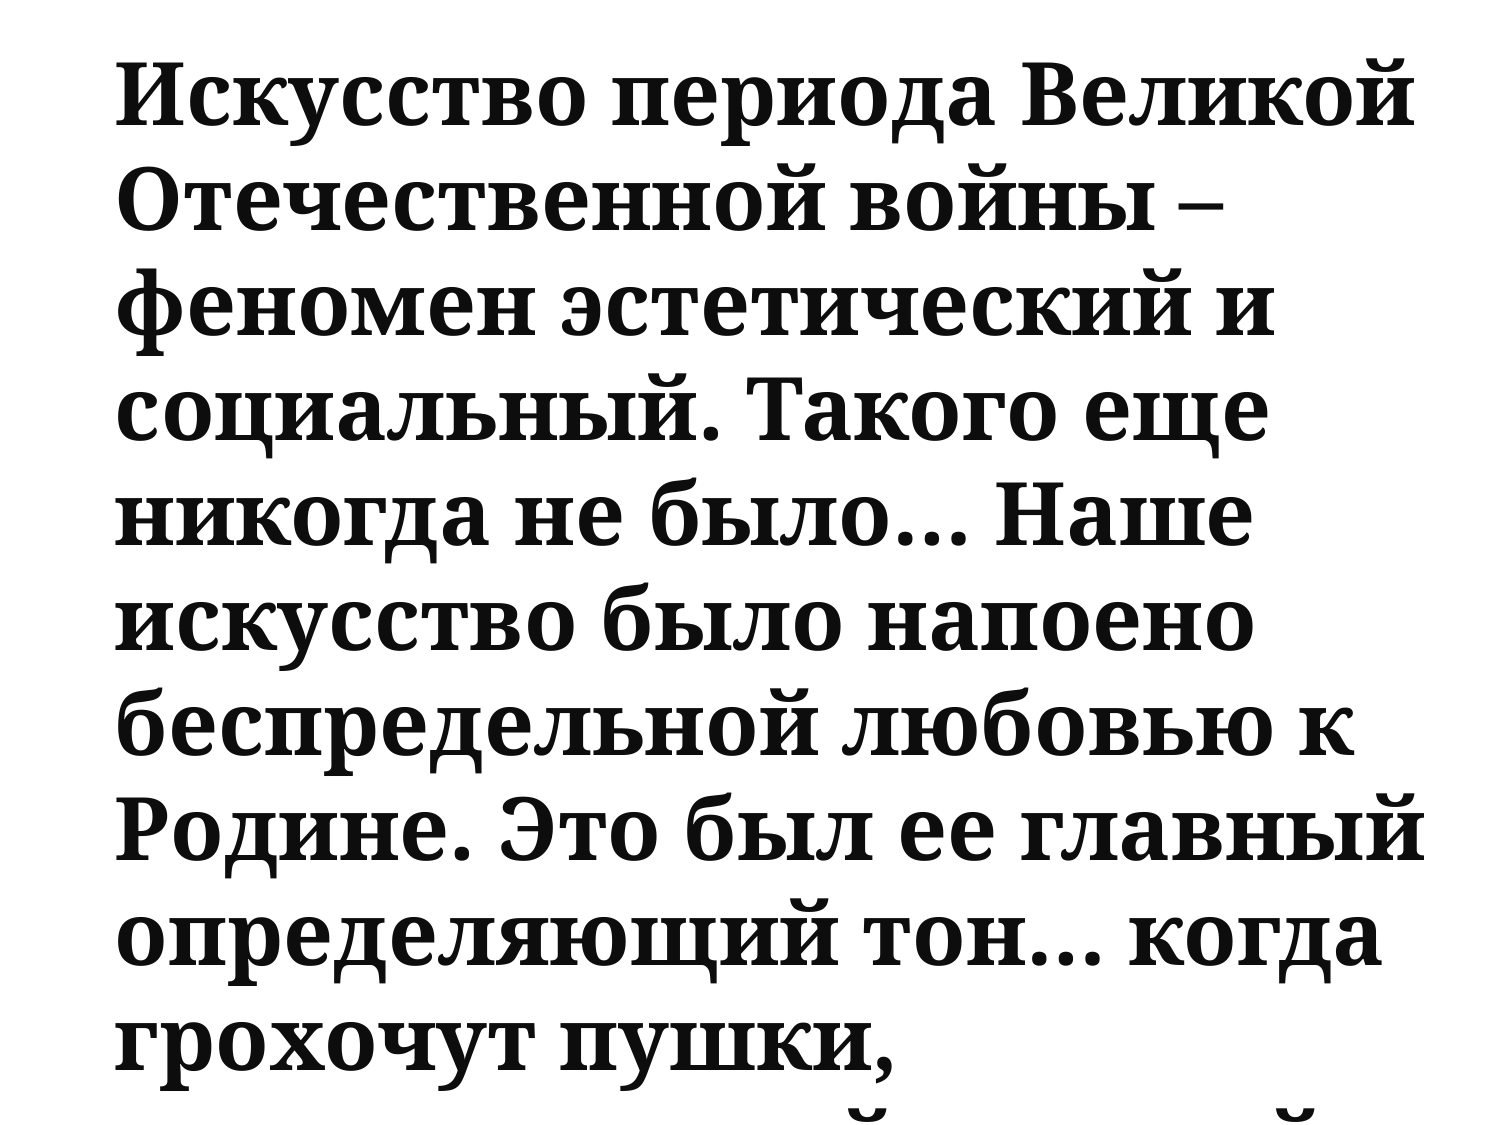

# Искусство периода Великой Отечественной войны – феномен эстетический и социальный. Такого еще никогда не было… Наше искусство было напоено беспредельной любовью к Родине. Это был ее главный определяющий тон… когда грохочут пушки, поднимают свой могучий голос музы. (Д. Шостакович)